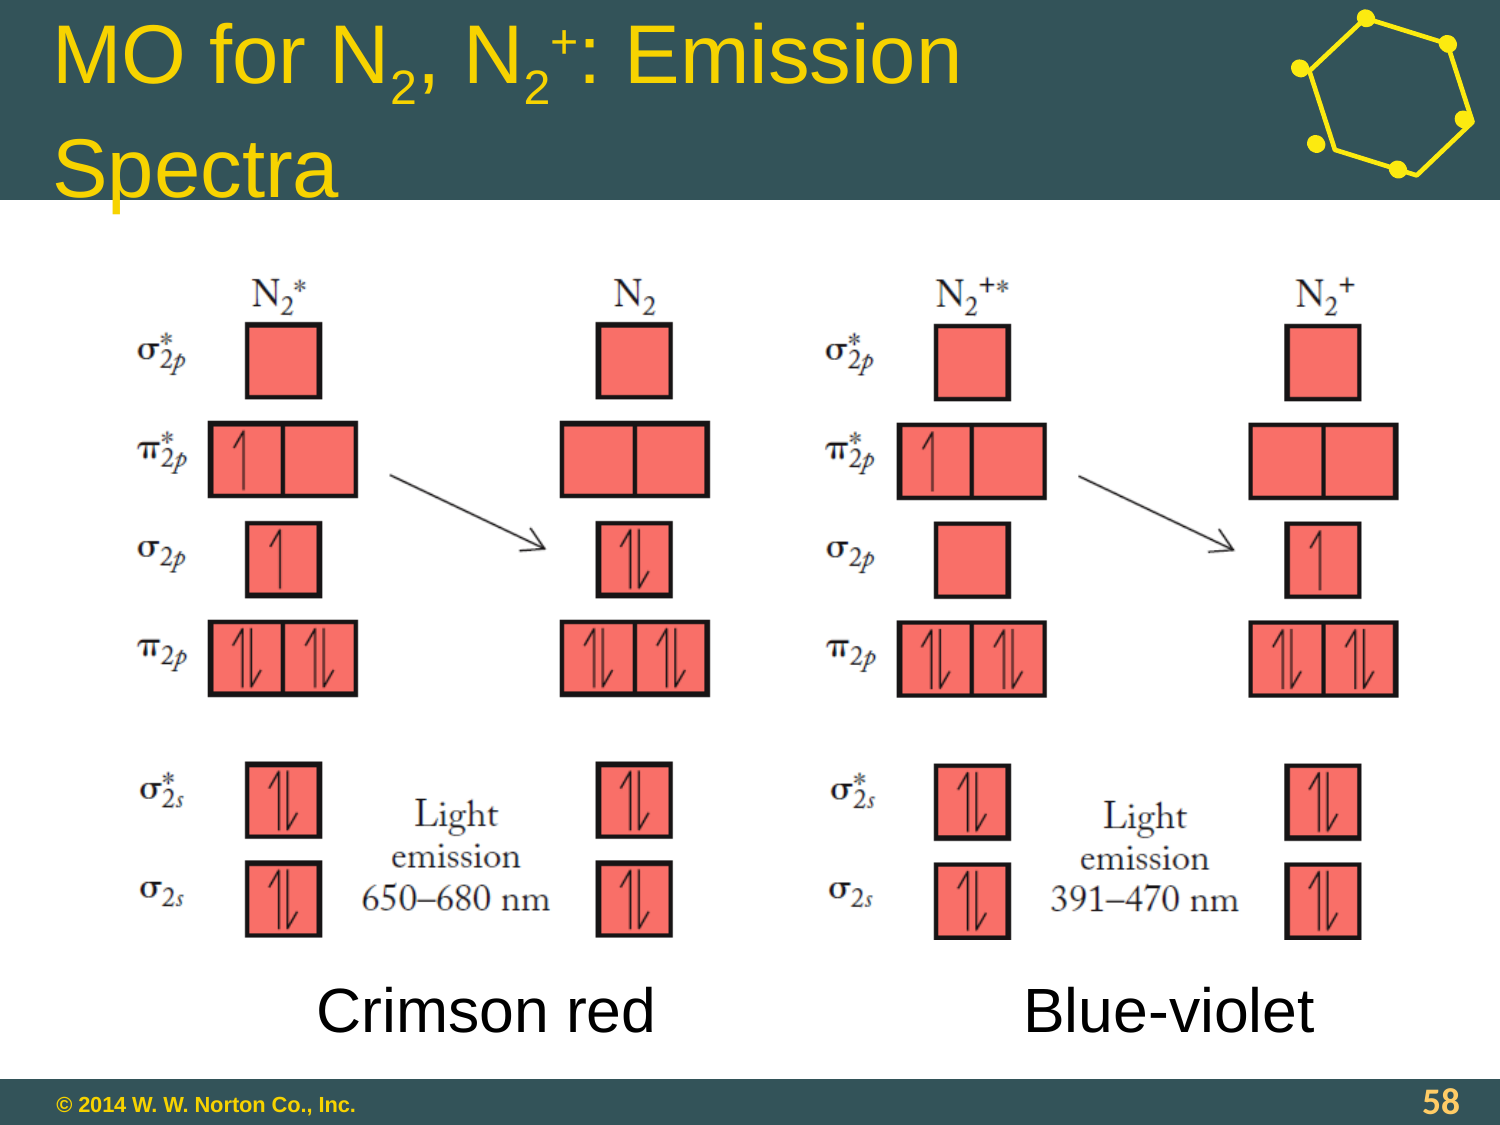

# MO for N2, N2+: Emission Spectra
Crimson red
Blue-violet